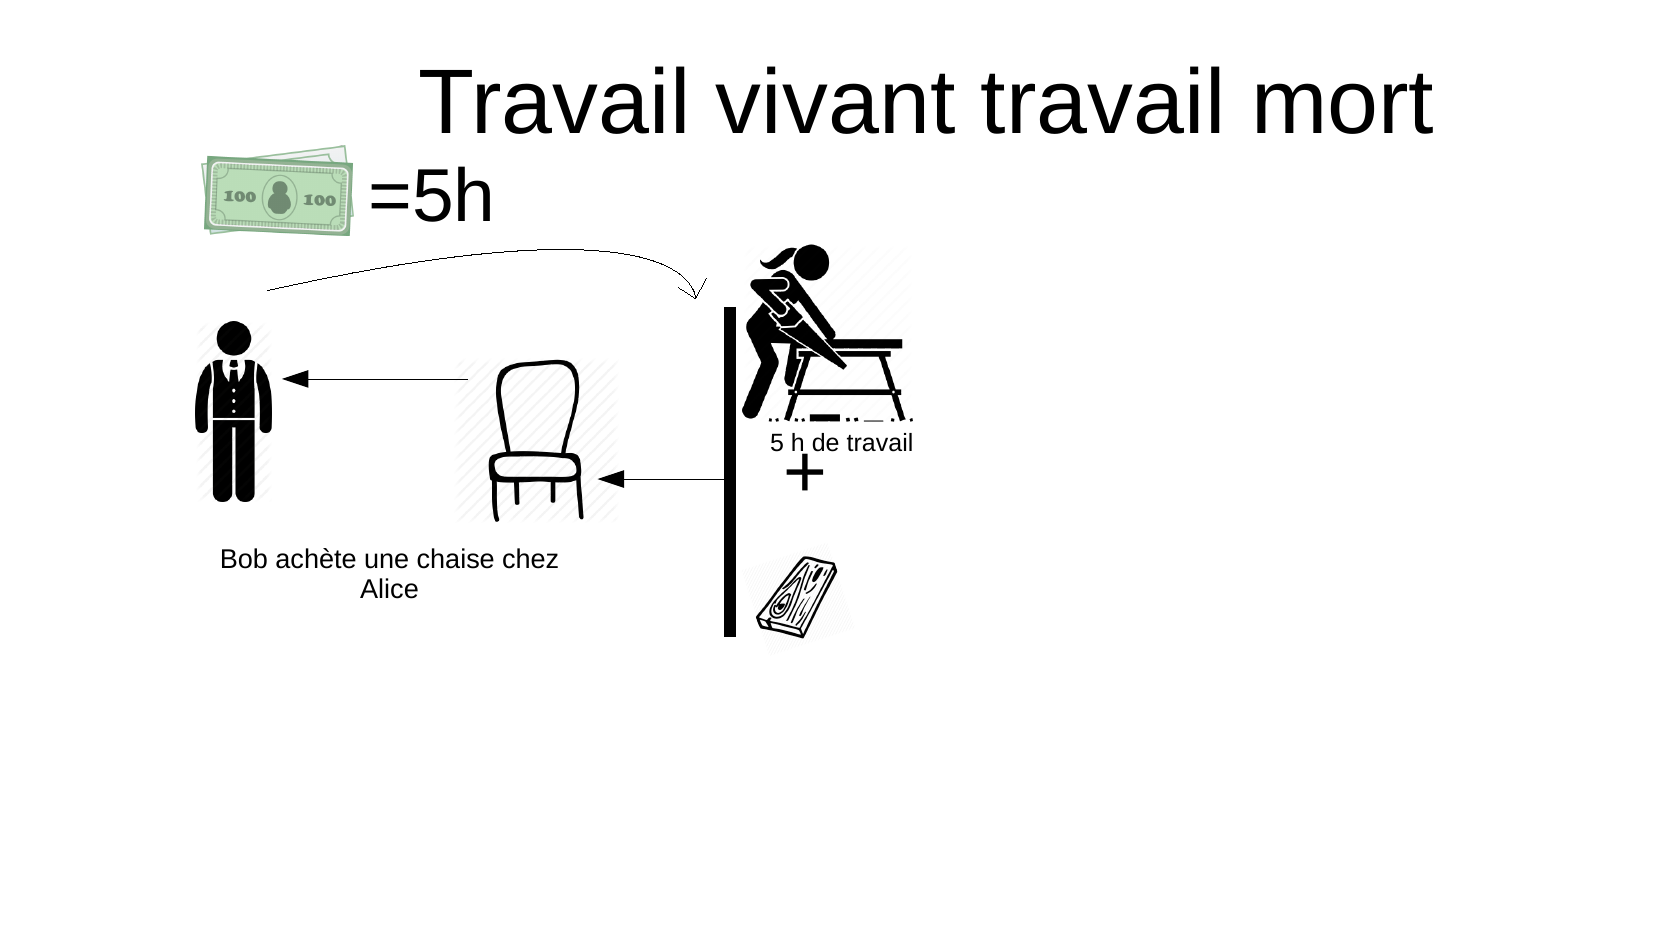

# Travail vivant travail mort
=5h
5 h de travail
+
Bob achète une chaise chez Alice